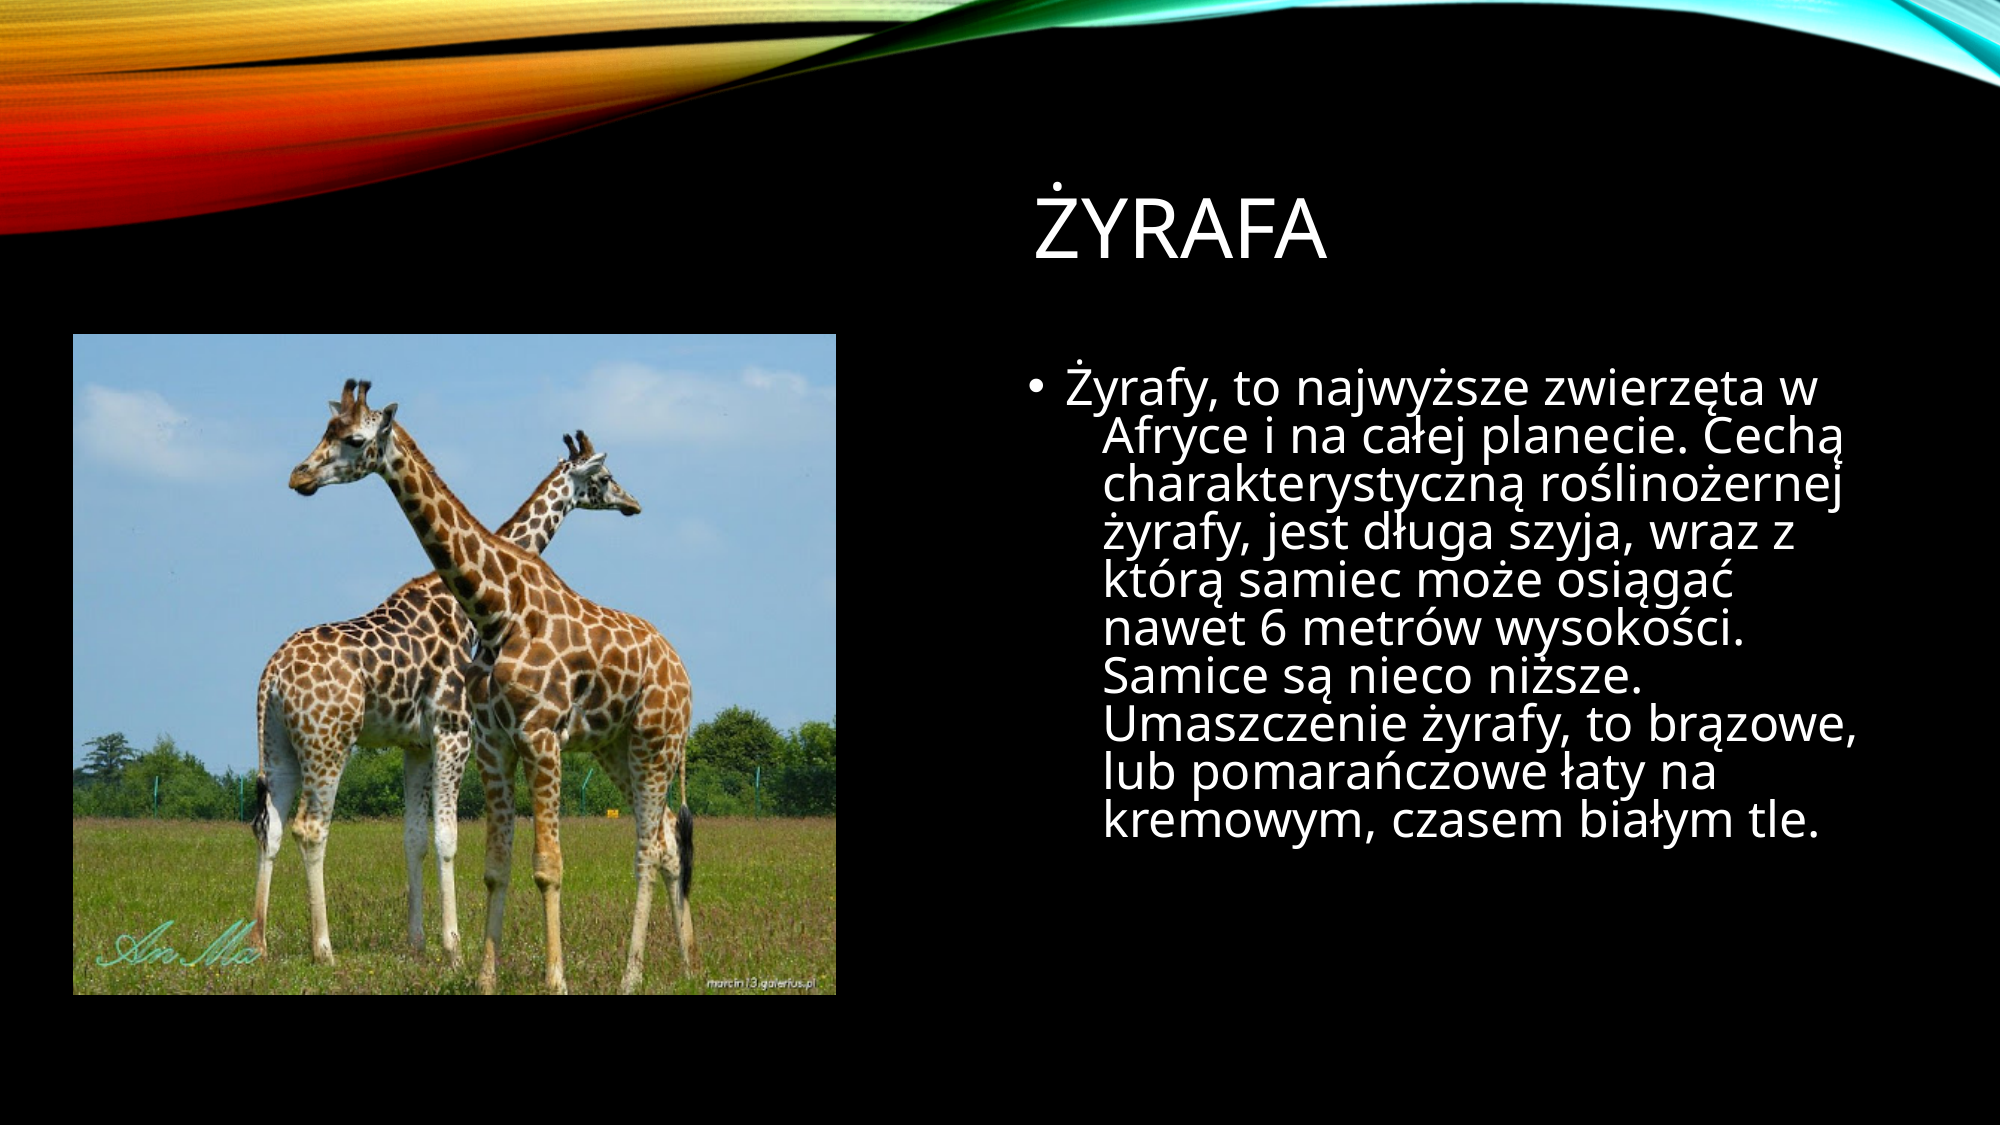

# żyrafa
Żyrafy, to najwyższe zwierzęta w Afryce i na całej planecie. Cechą charakterystyczną roślinożernej żyrafy, jest długa szyja, wraz z którą samiec może osiągać nawet 6 metrów wysokości. Samice są nieco niższe. Umaszczenie żyrafy, to brązowe, lub pomarańczowe łaty na kremowym, czasem białym tle.